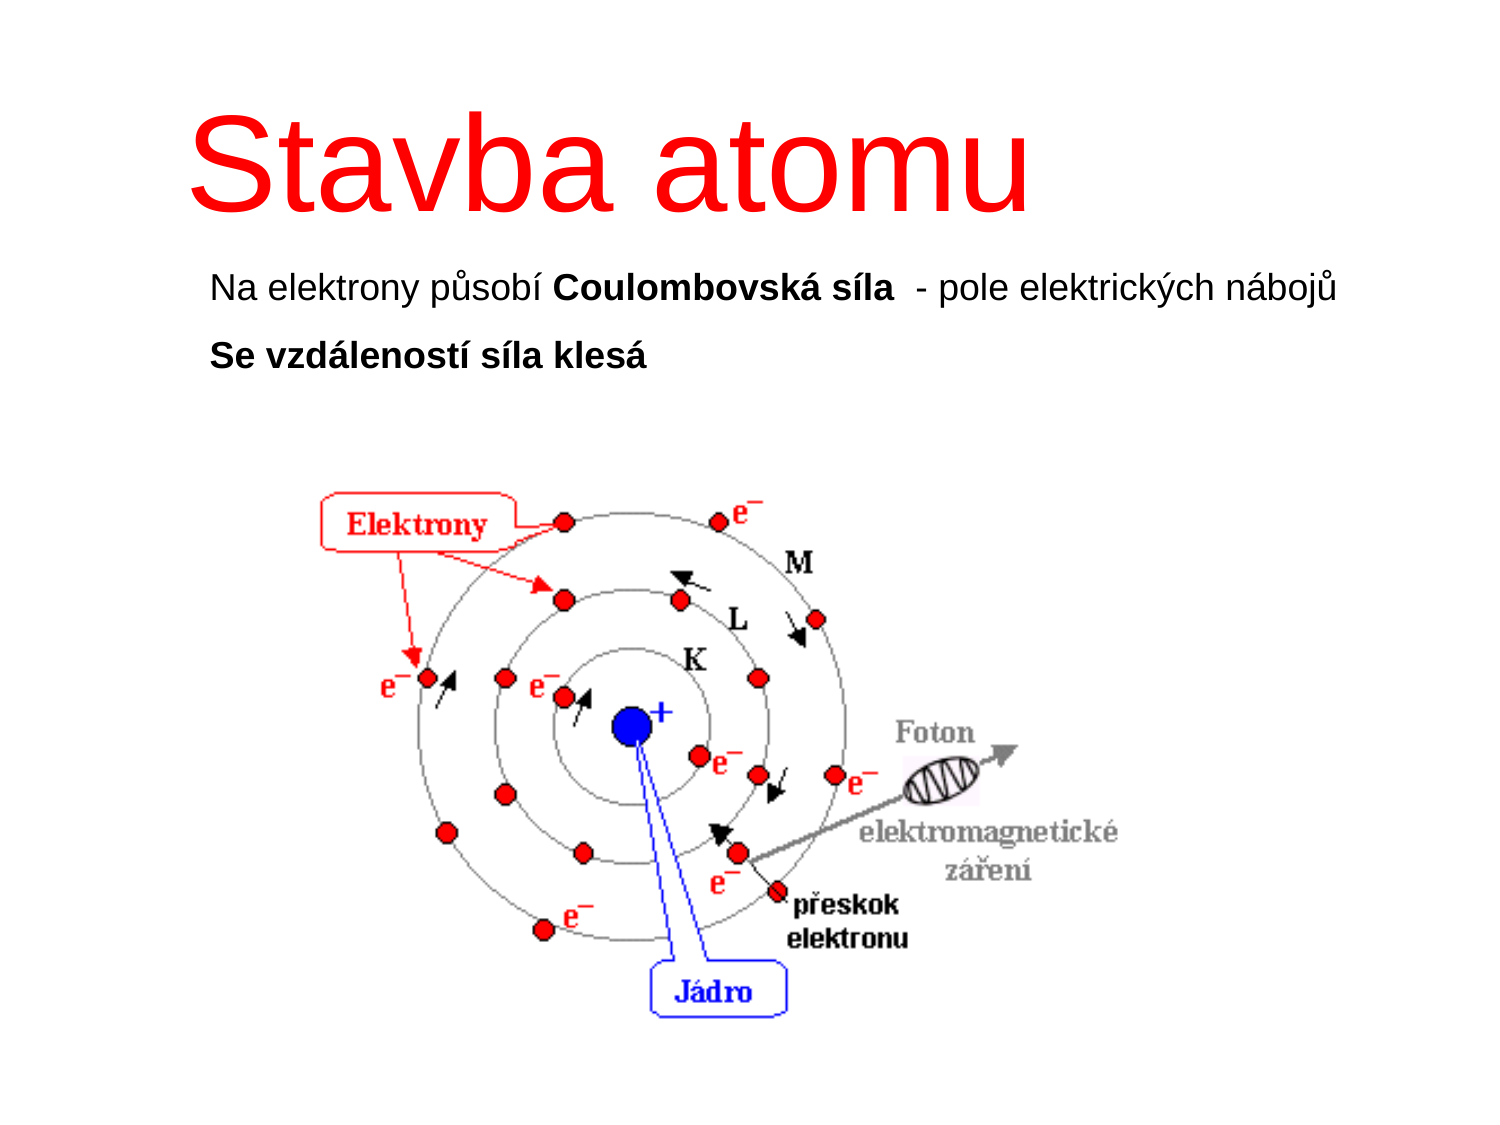

Stavba atomu
Na elektrony působí Coulombovská síla - pole elektrických nábojů
Se vzdáleností síla klesá